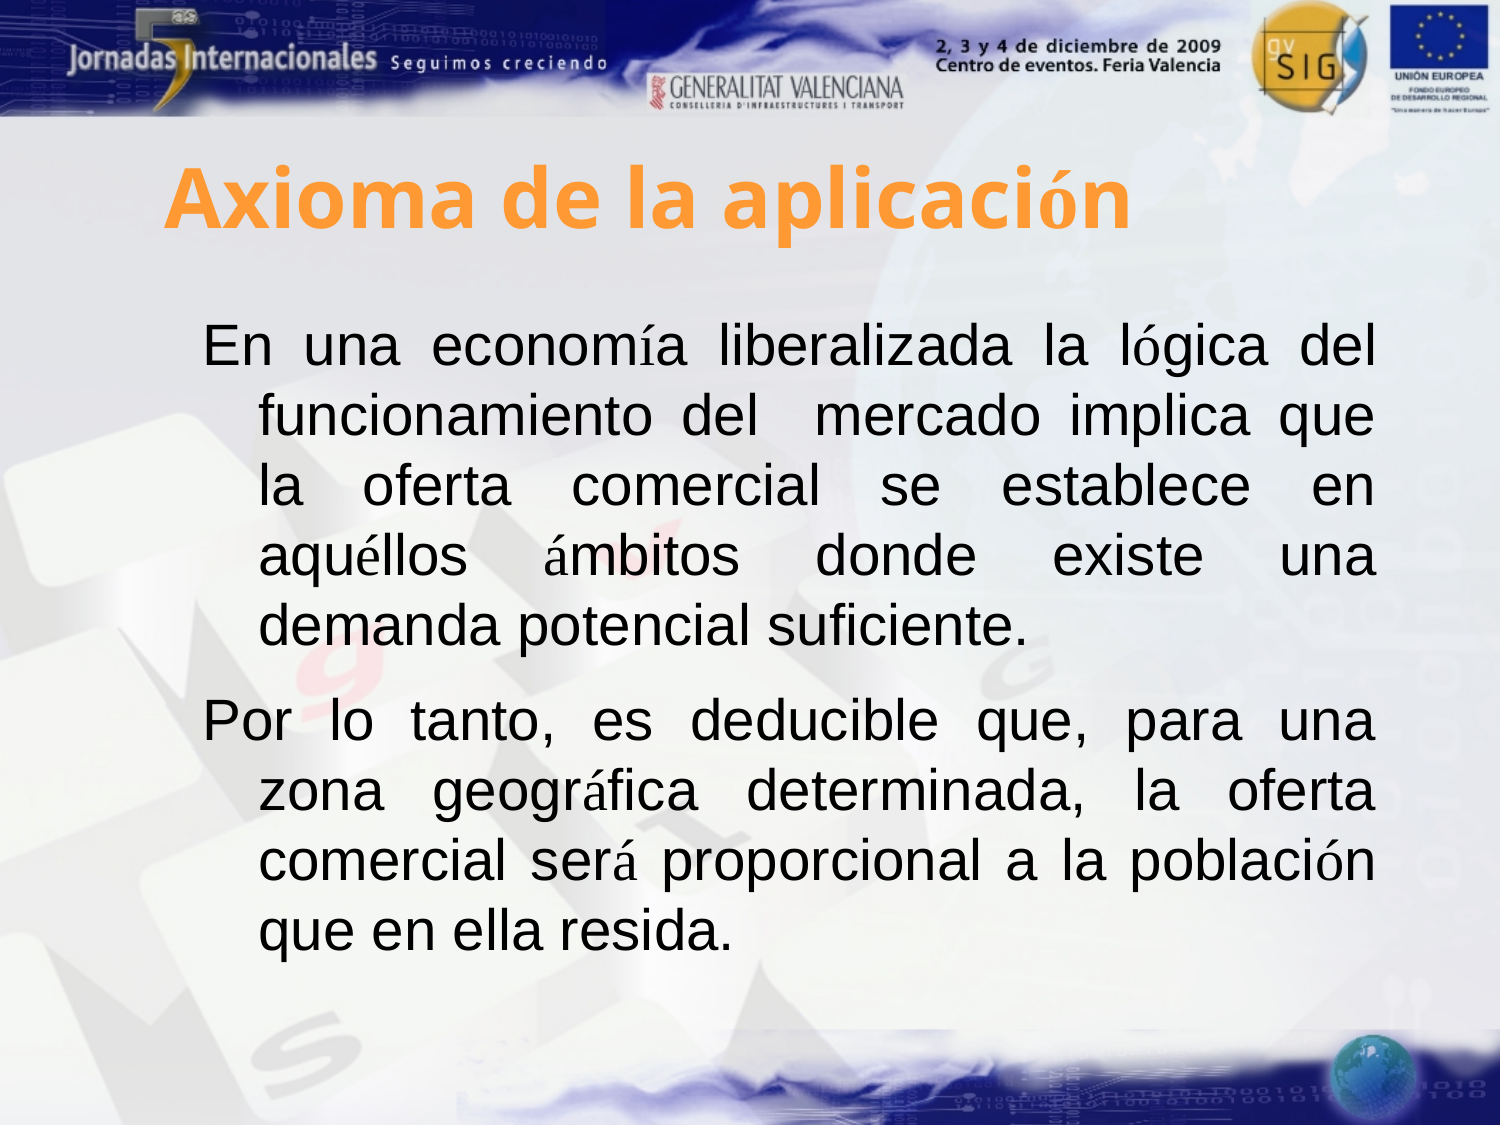

Axioma de la aplicación
En una economía liberalizada la lógica del funcionamiento del mercado implica que la oferta comercial se establece en aquéllos ámbitos donde existe una demanda potencial suficiente.
Por lo tanto, es deducible que, para una zona geográfica determinada, la oferta comercial será proporcional a la población que en ella resida.